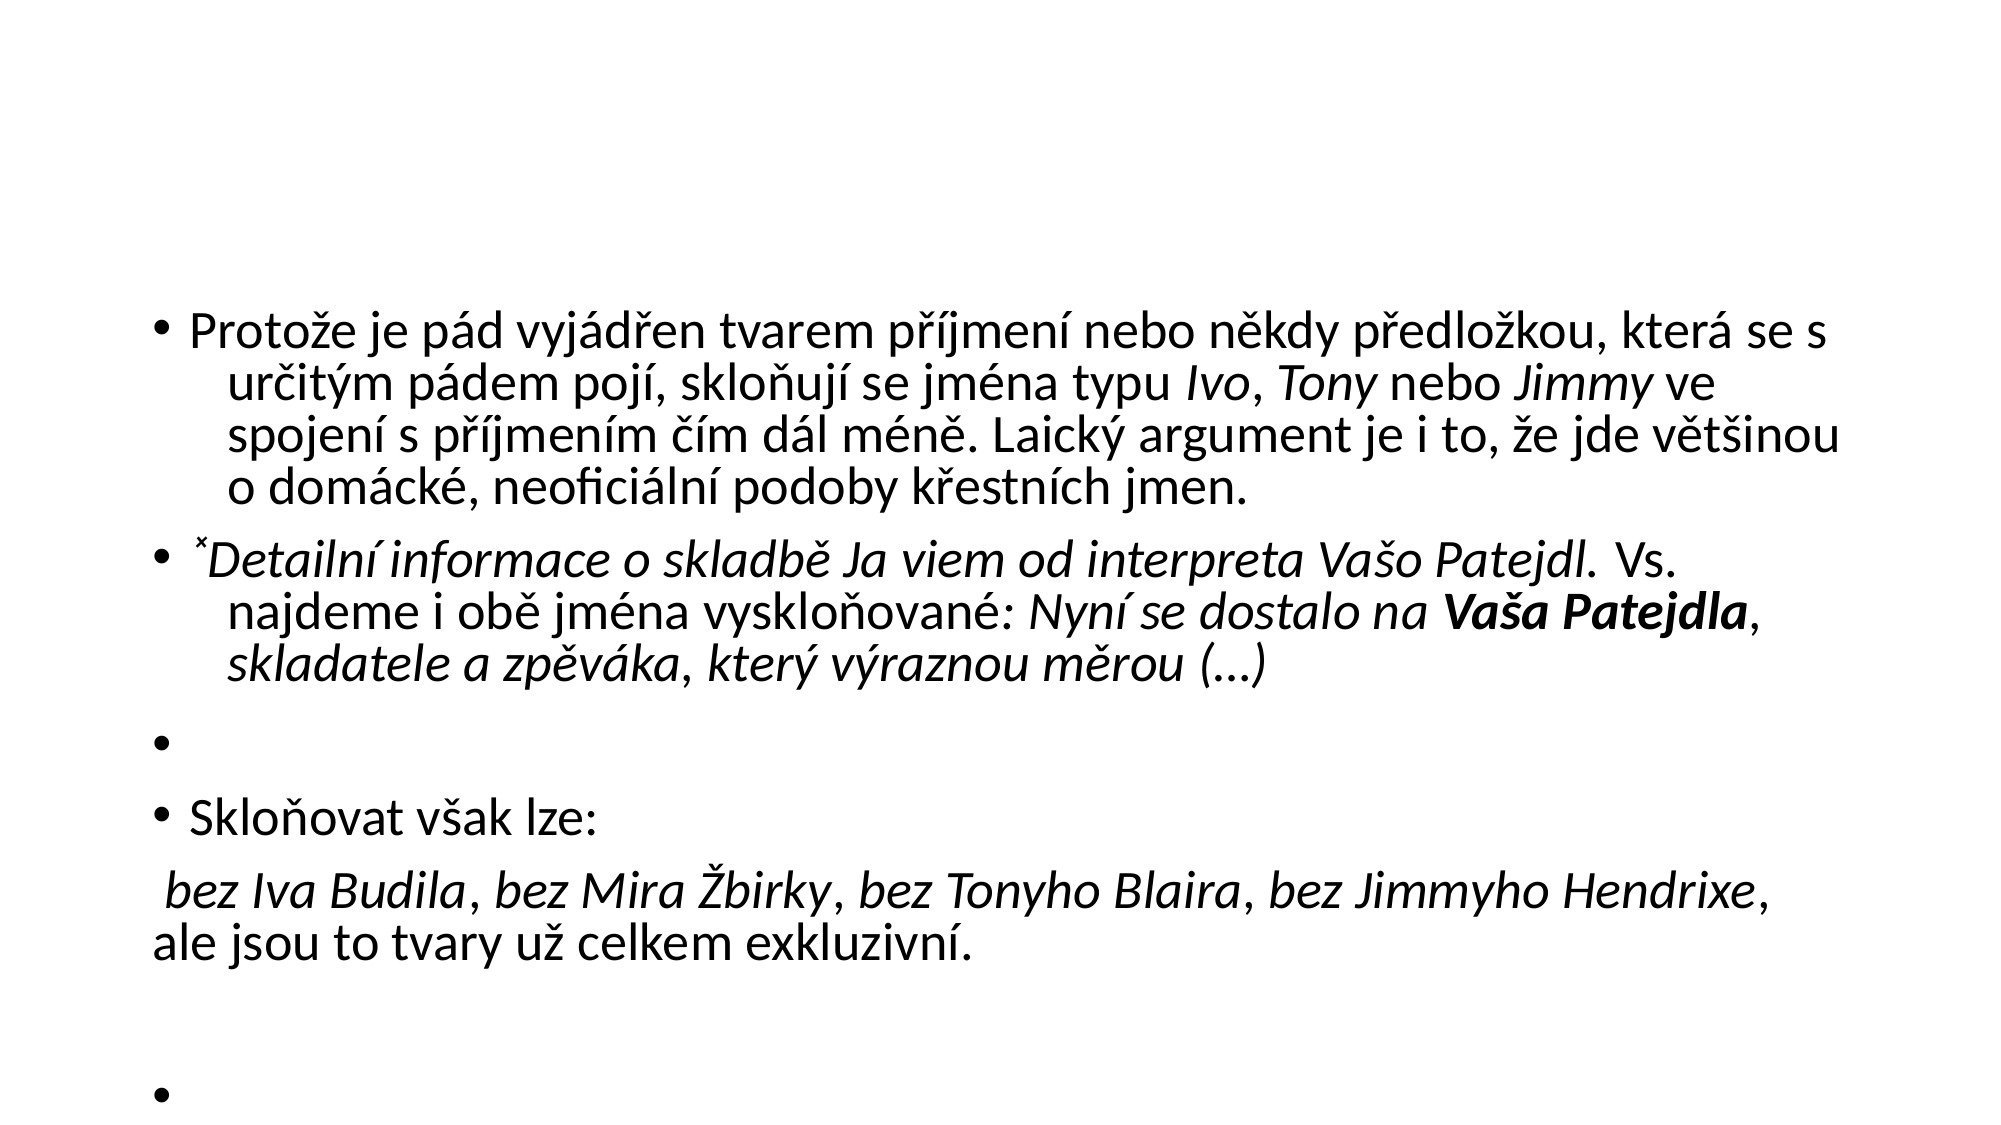

#
Protože je pád vyjádřen tvarem příjmení nebo někdy předložkou, která se s určitým pádem pojí, skloňují se jména typu Ivo, Tony nebo Jimmy ve spojení s příjmením čím dál méně. Laický argument je i to, že jde většinou o domácké, neoficiální podoby křestních jmen.
˟Detailní informace o skladbě Ja viem od interpreta Vašo Patejdl. Vs. najdeme i obě jména vyskloňované: Nyní se dostalo na Vaša Patejdla, skladatele a zpěváka, který výraznou měrou (…)
Skloňovat však lze:
 bez Iva Budila, bez Mira Žbirky, bez Tonyho Blaira, bez Jimmyho Hendrixe, ale jsou to tvary už celkem exkluzivní.